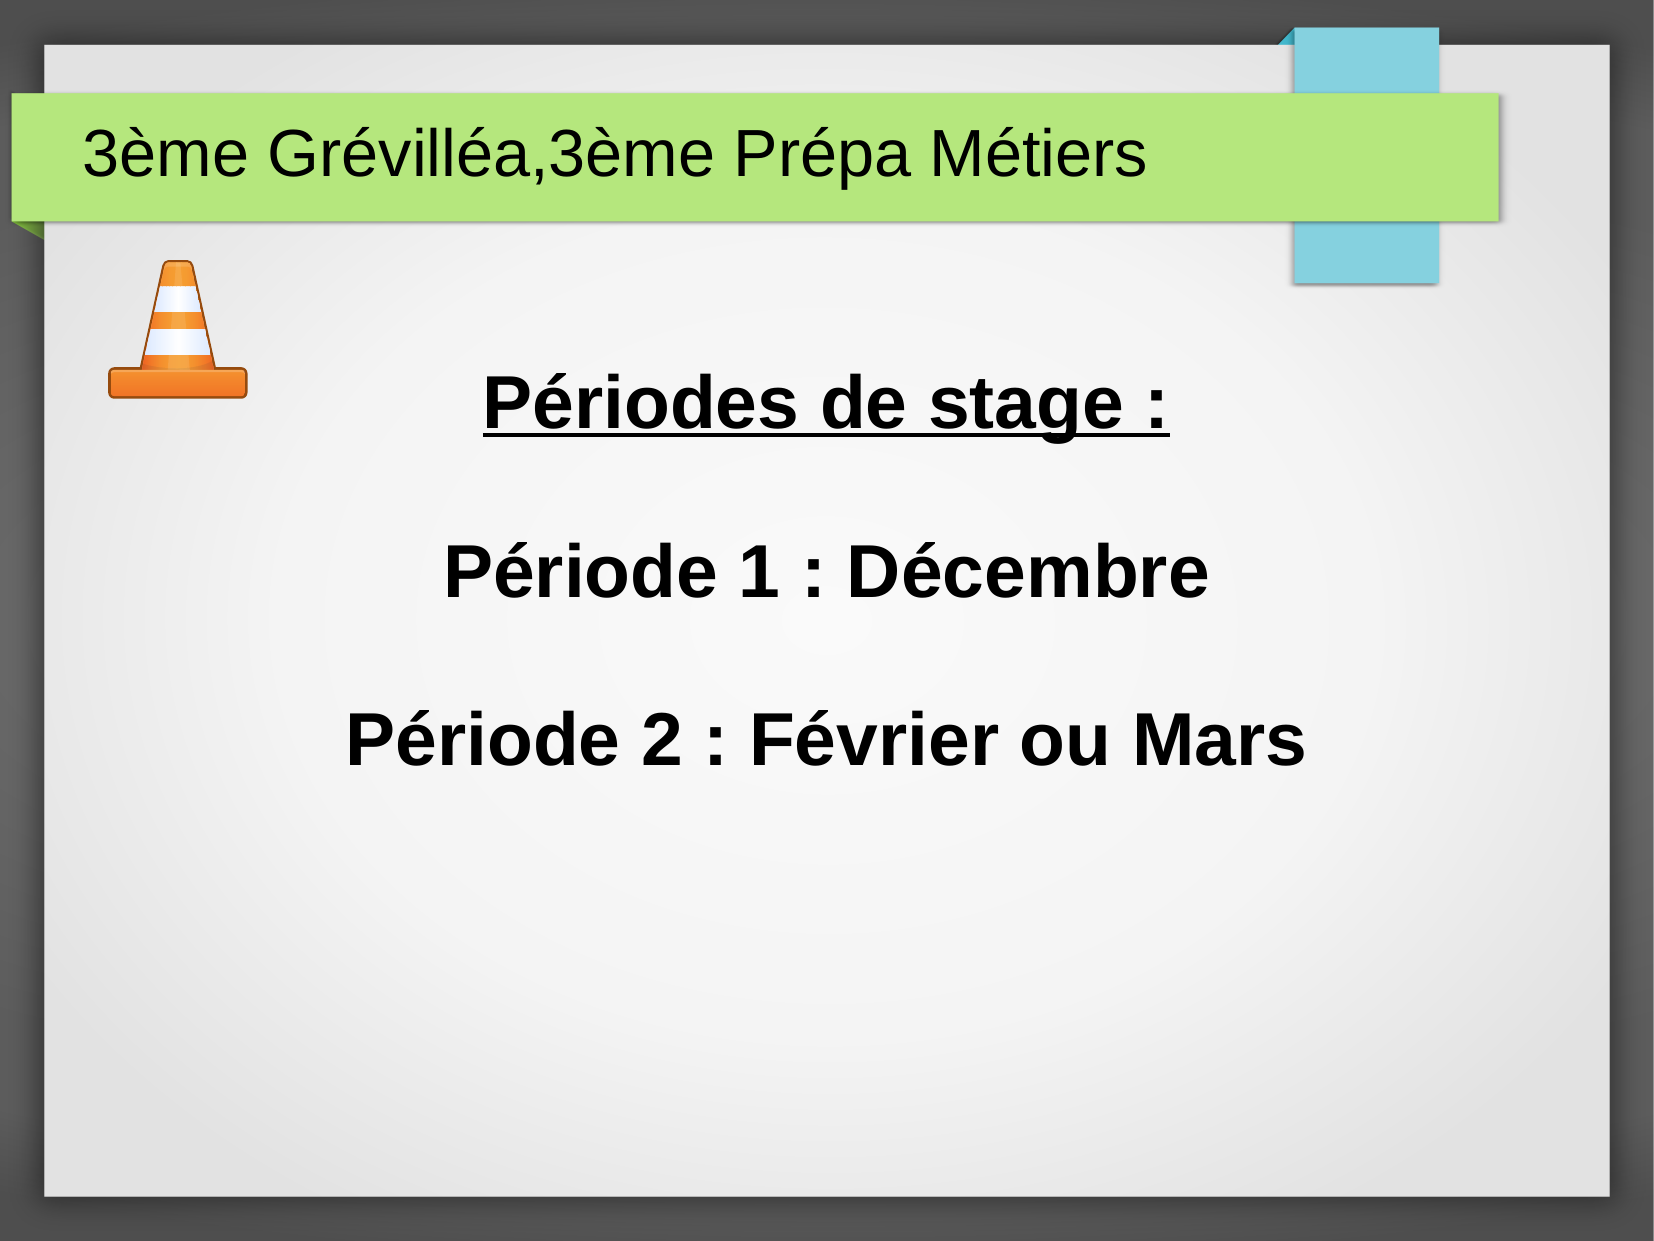

# 3ème Grévilléa,3ème Prépa Métiers
Périodes de stage :
Période 1 : Décembre
Période 2 : Février ou Mars